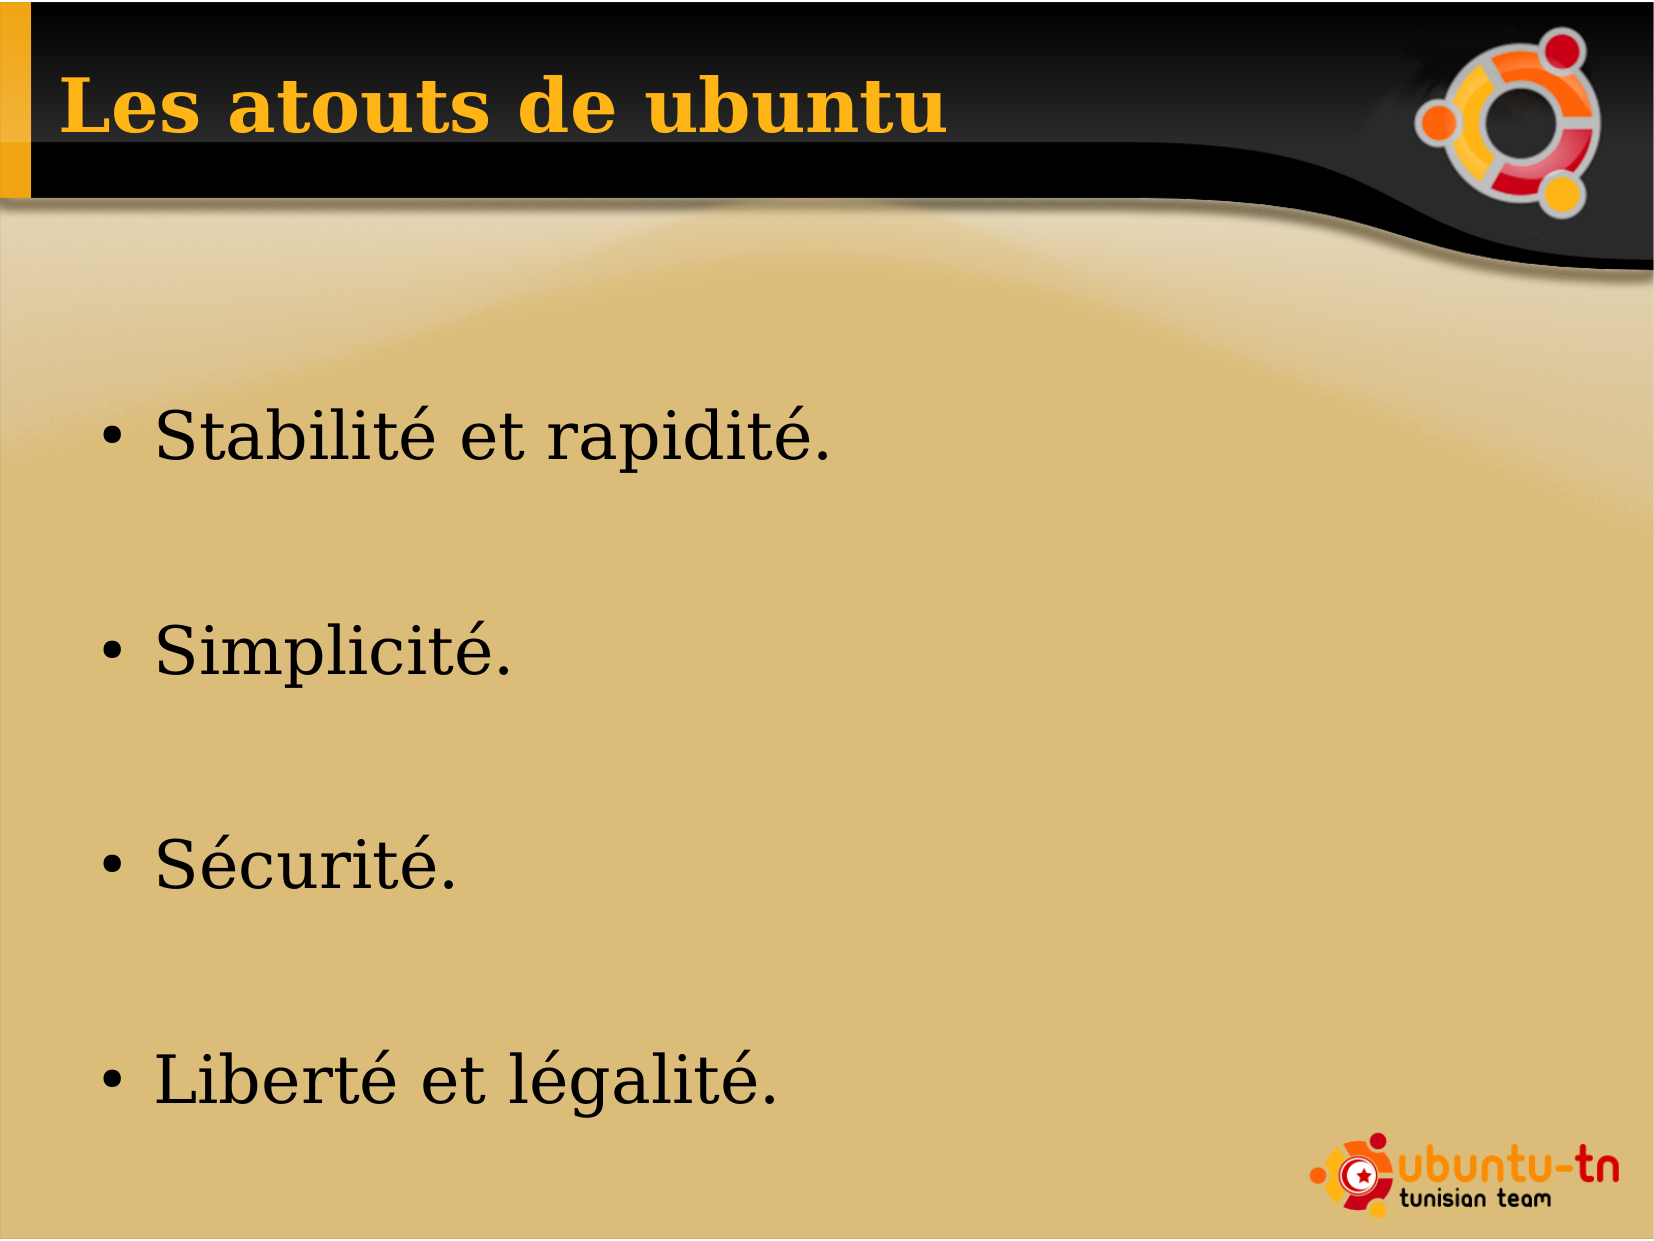

# Les atouts de ubuntu
Stabilité et rapidité.
Simplicité.
Sécurité.
Liberté et légalité.